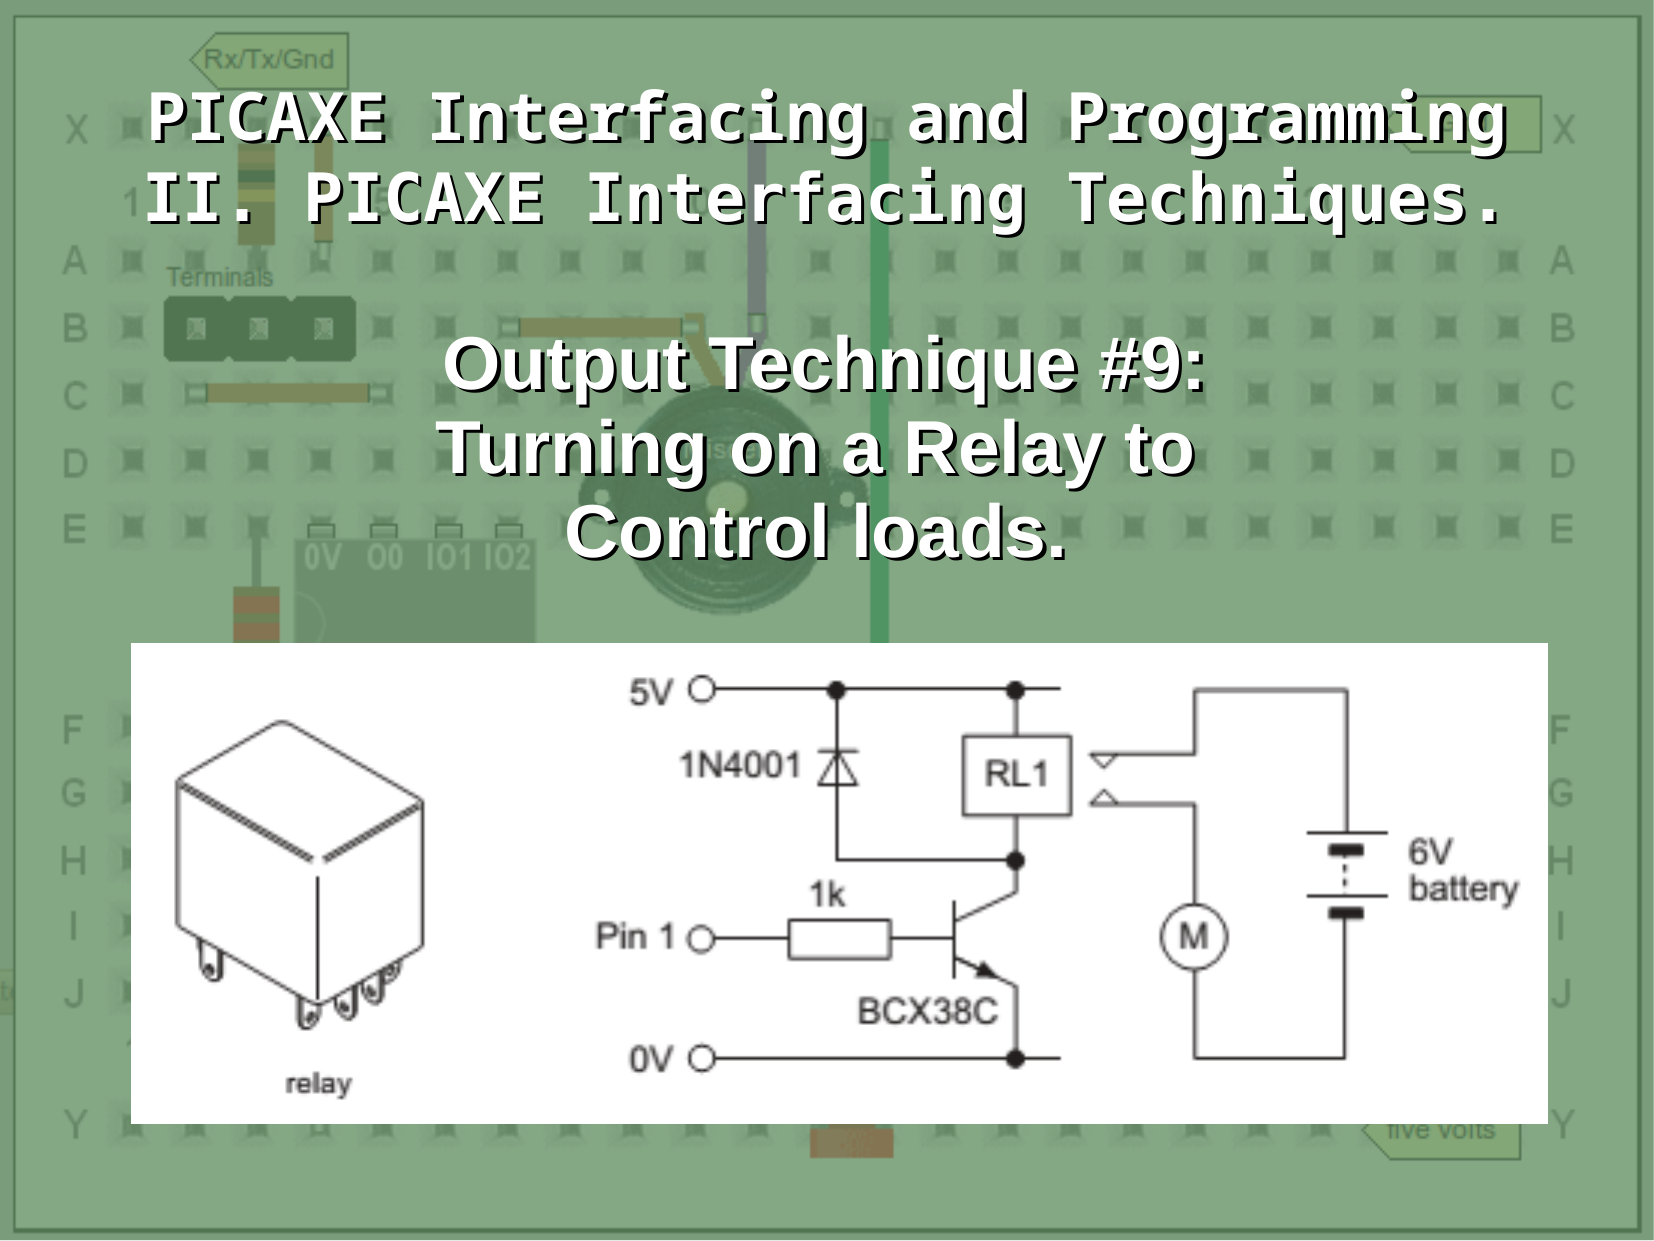

# PICAXE Interfacing and Programming II. PICAXE Interfacing Techniques.
 Output Technique #9:
Turning on a Relay to
Control loads.